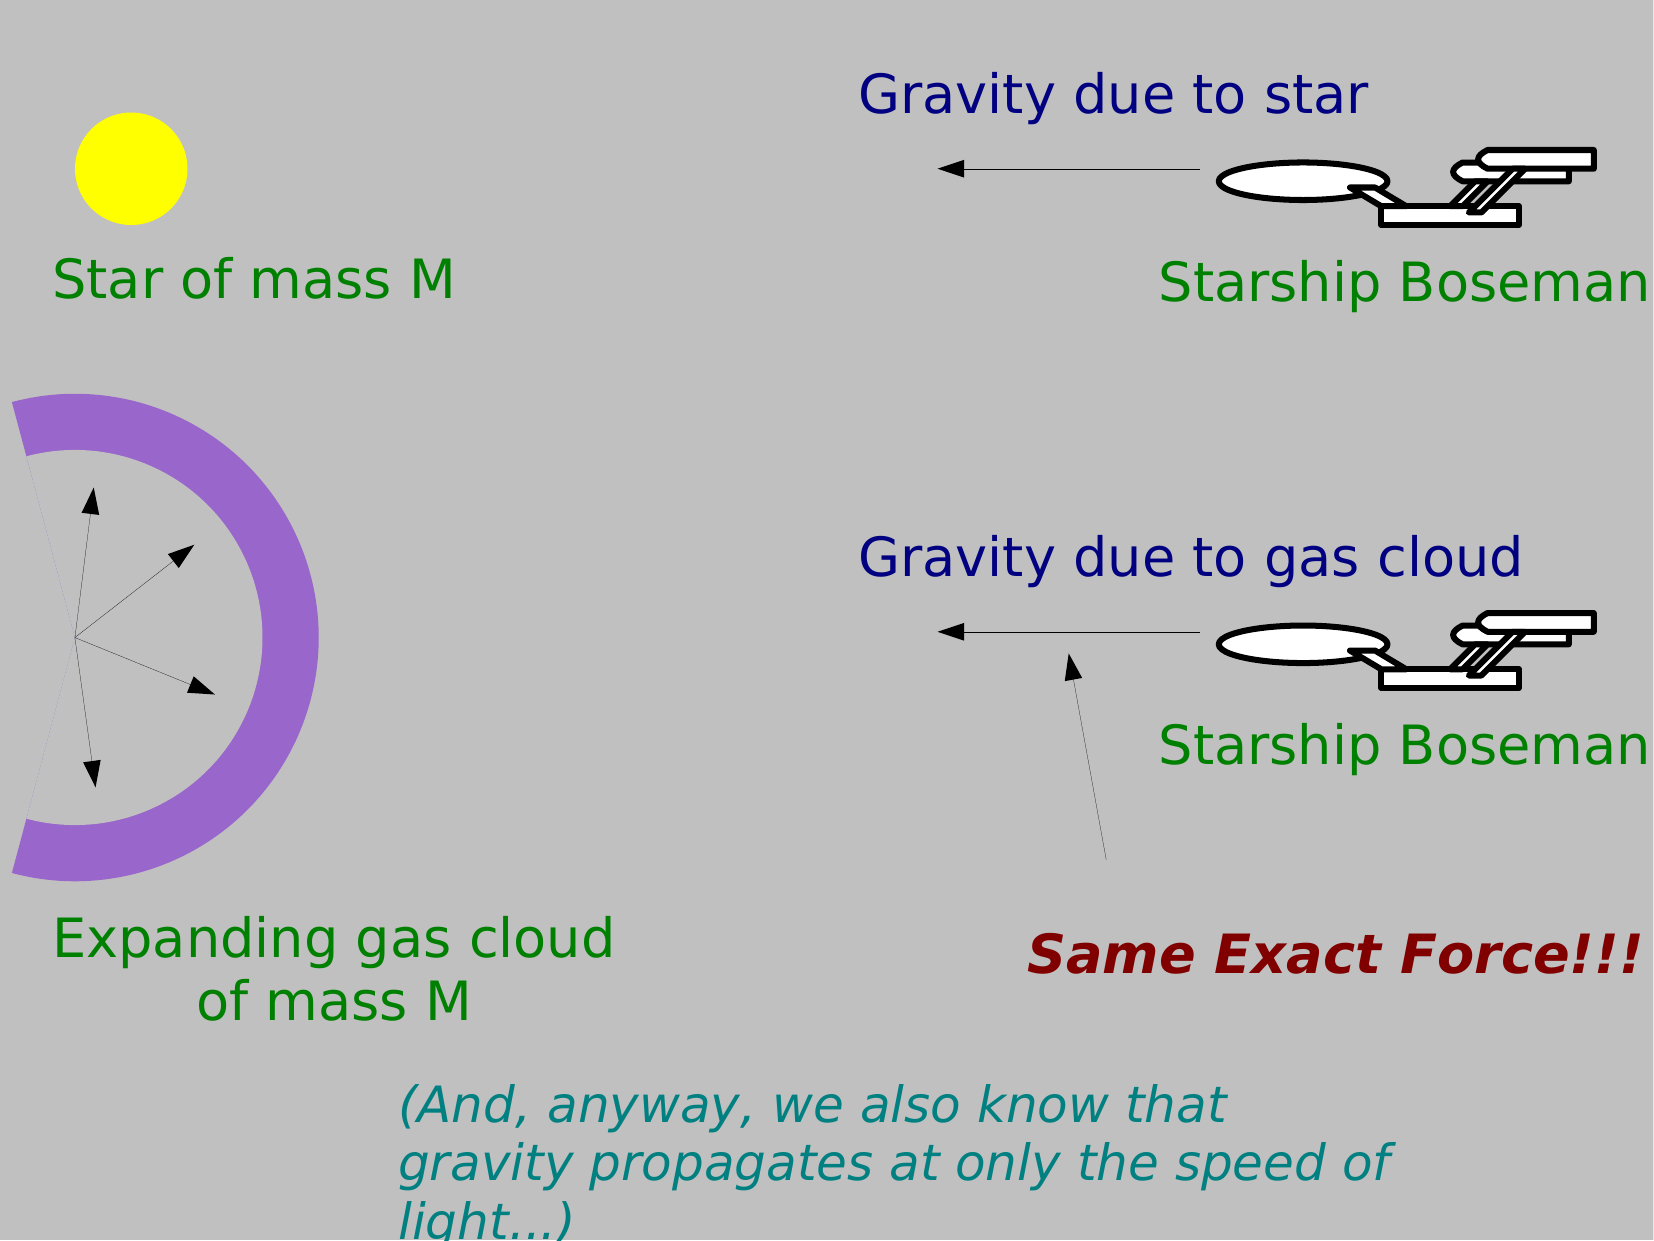

Gravity due to star
Star of mass M
Starship Boseman
Gravity due to gas cloud
Starship Boseman
Expanding gas cloud
of mass M
Same Exact Force!!!
(And, anyway, we also know that gravity propagates at only the speed of light...)